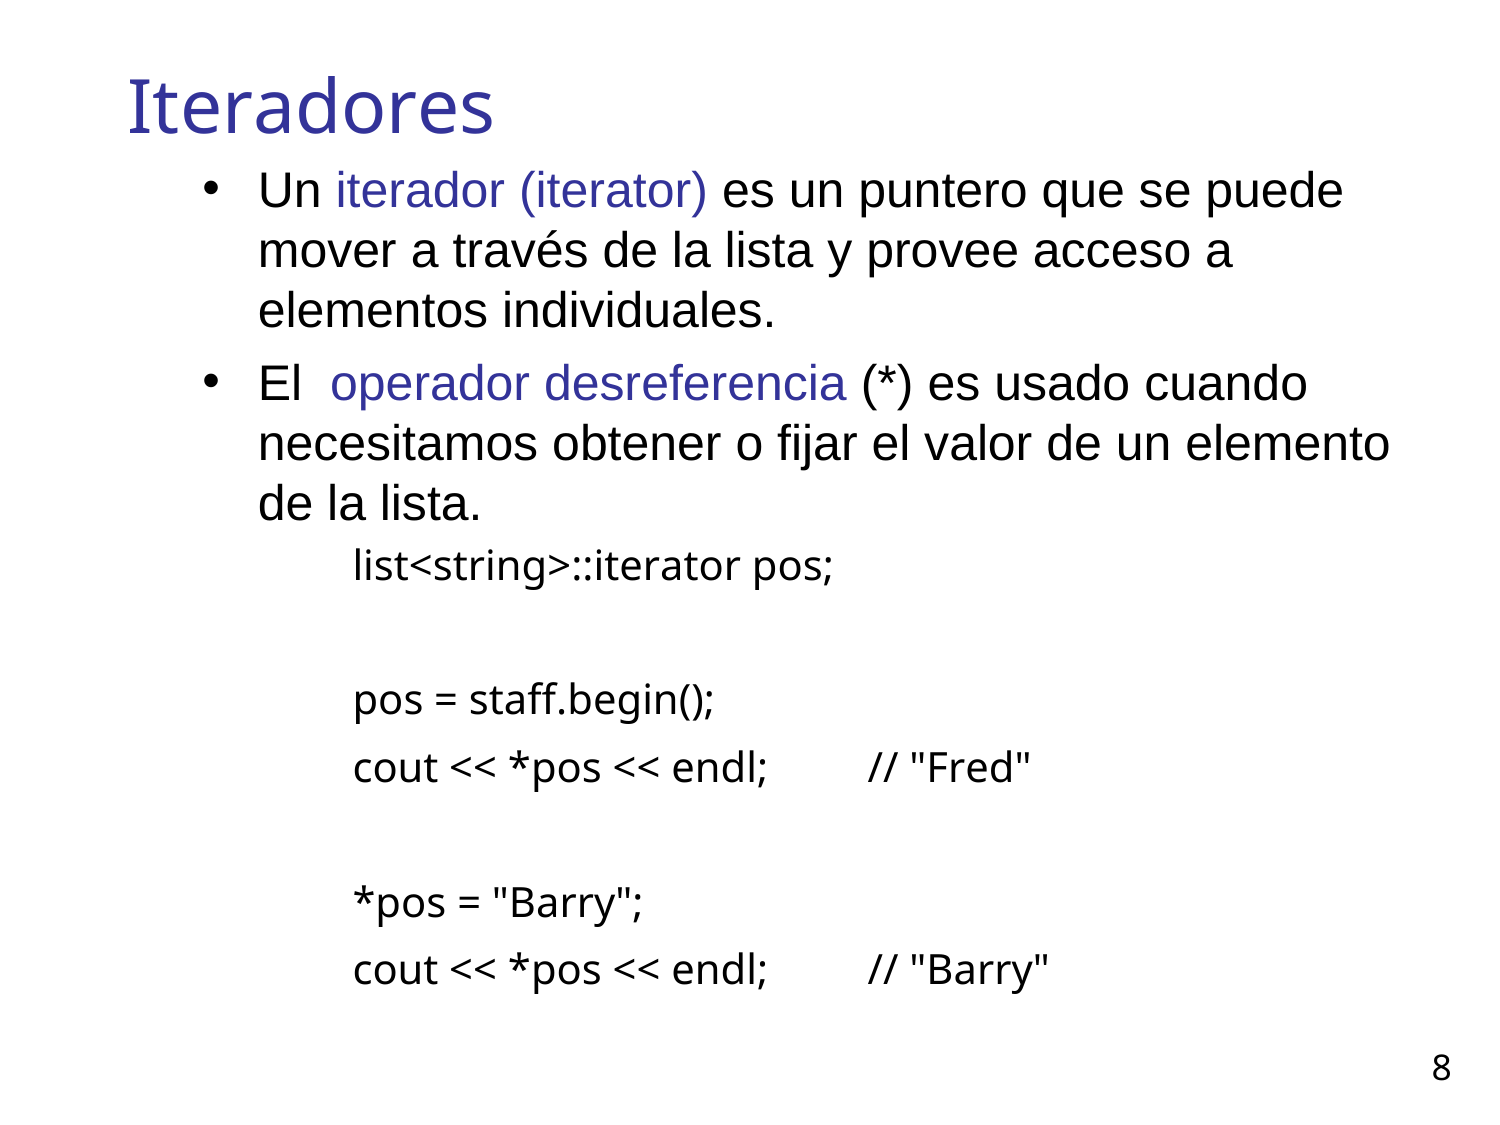

# Iteradores
Un iterador (iterator) es un puntero que se puede mover a través de la lista y provee acceso a elementos individuales.
El operador desreferencia (*) es usado cuando necesitamos obtener o fijar el valor de un elemento de la lista.
list<string>::iterator pos;
pos = staff.begin();
cout << *pos << endl; 		// "Fred"
*pos = "Barry";
cout << *pos << endl; 		// "Barry"
8